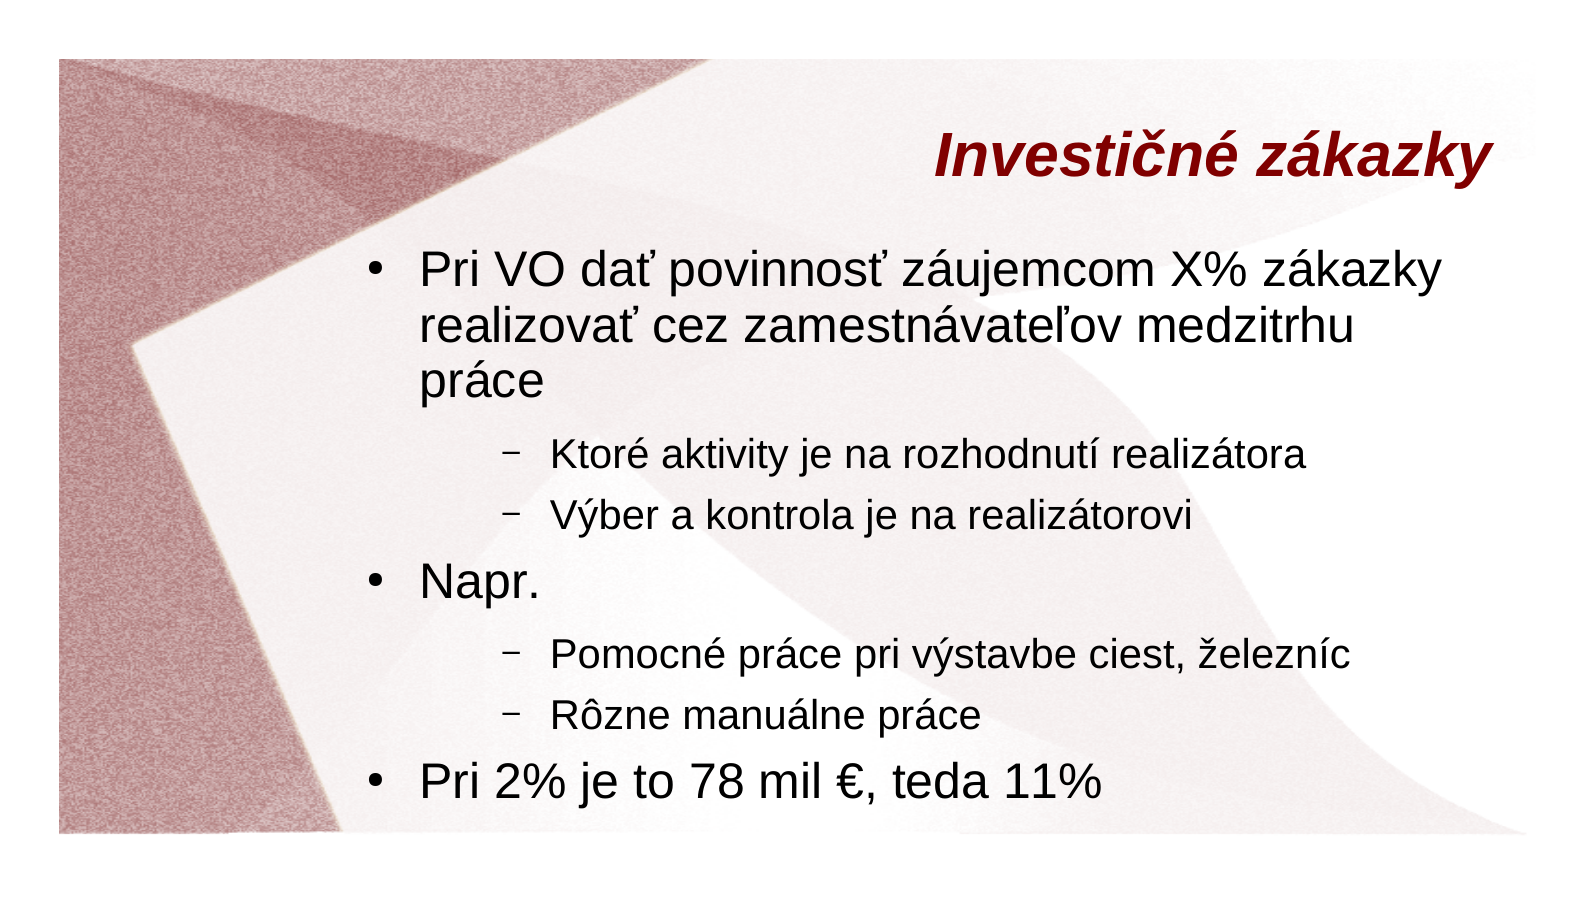

# Investičné zákazky
Pri VO dať povinnosť záujemcom X% zákazky realizovať cez zamestnávateľov medzitrhu práce
Ktoré aktivity je na rozhodnutí realizátora
Výber a kontrola je na realizátorovi
Napr.
Pomocné práce pri výstavbe ciest, železníc
Rôzne manuálne práce
Pri 2% je to 78 mil €, teda 11%